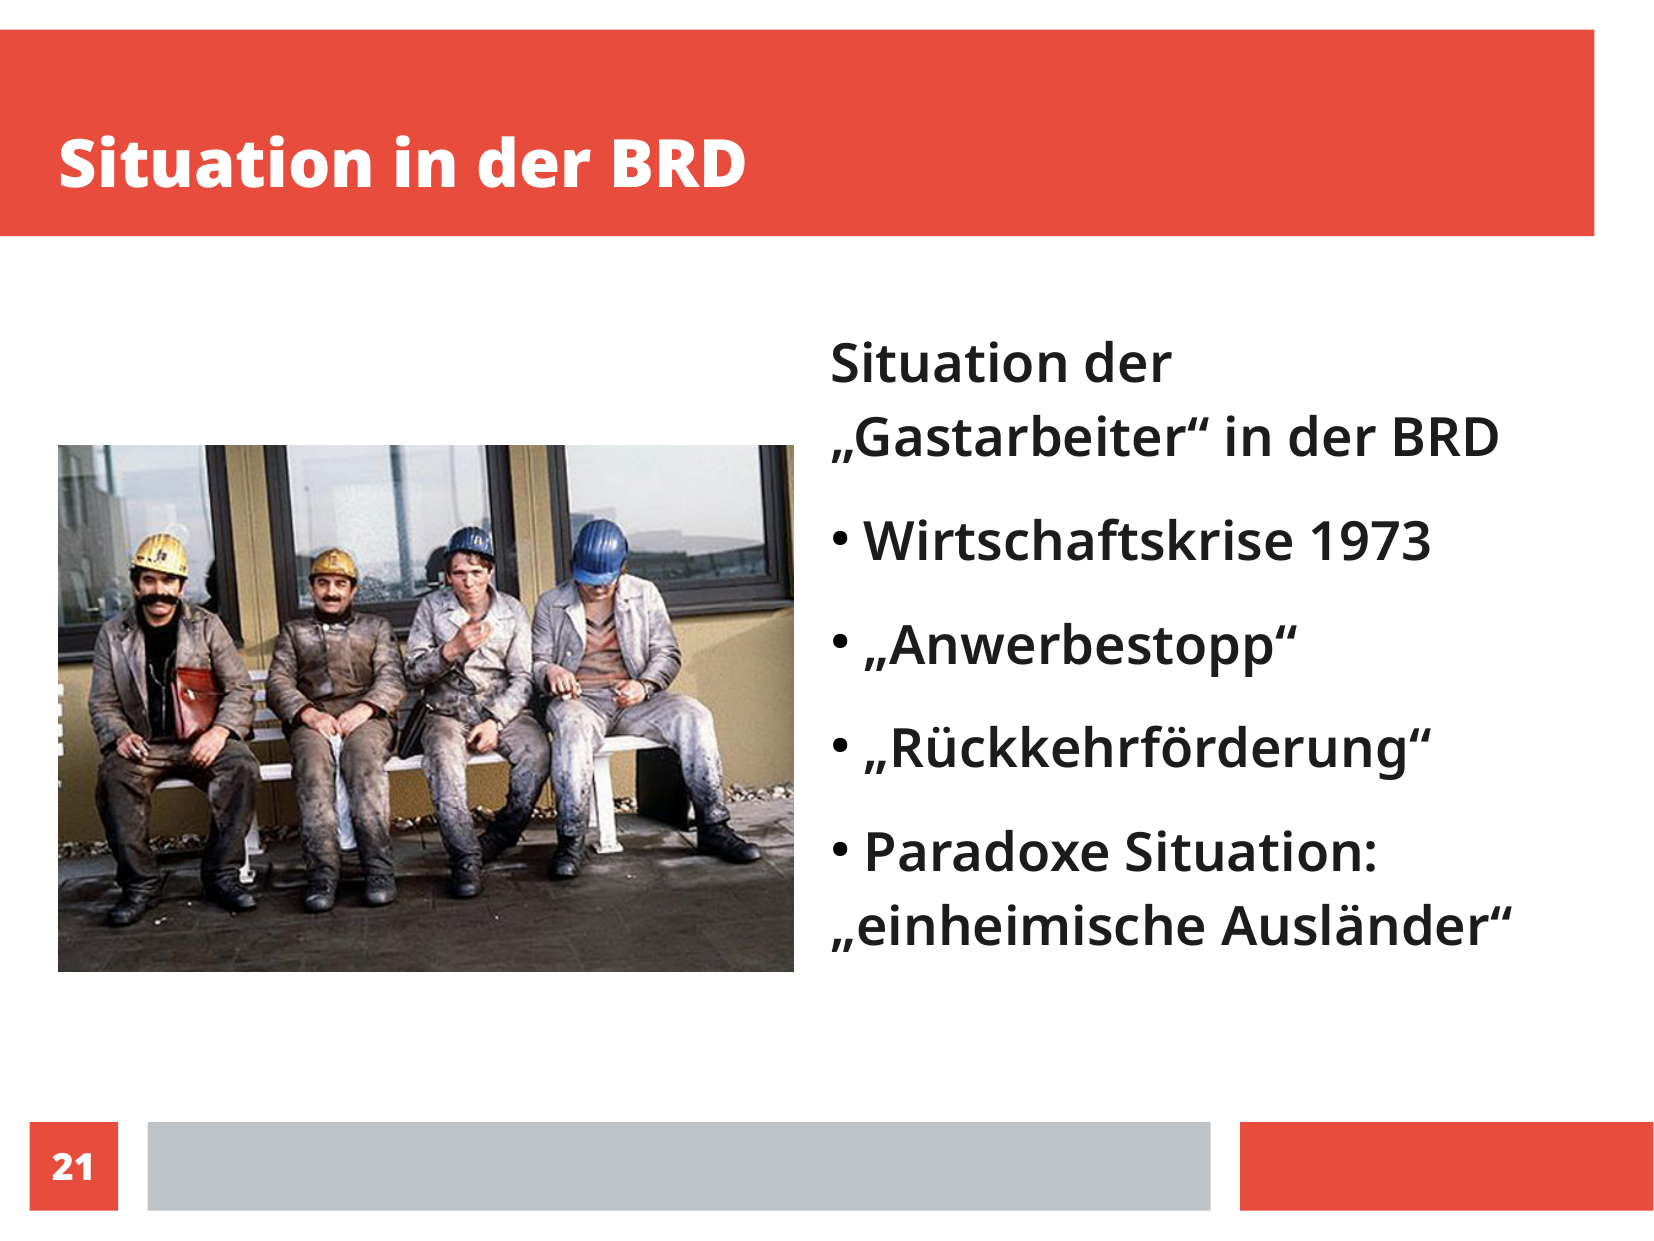

# Situation in der BRD
Situation der „Gastarbeiter“ in der BRD
 Wirtschaftskrise 1973
 „Anwerbestopp“
 „Rückkehrförderung“
 Paradoxe Situation:„einheimische Ausländer“
21